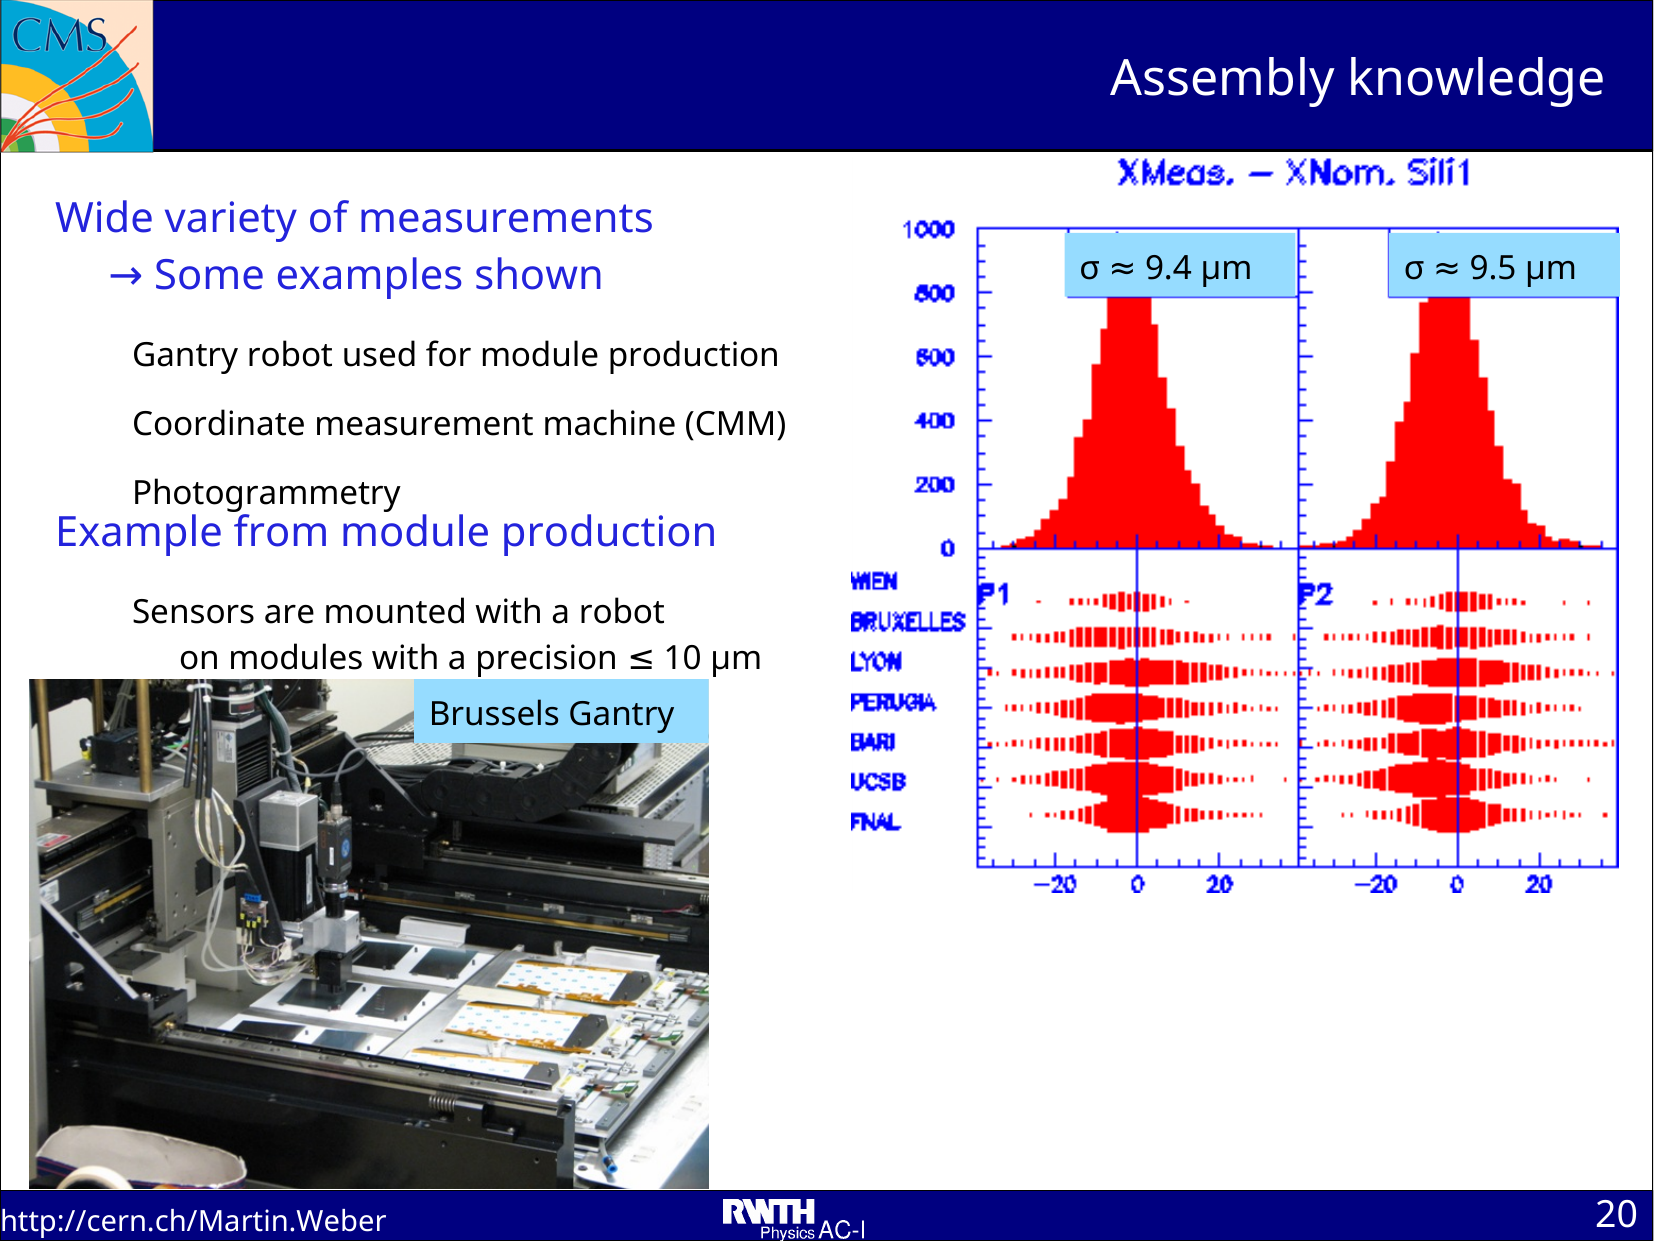

# Assembly knowledge
σ ≈ 9.4 µm
σ ≈ 9.5 µm
Wide variety of measurements
→ Some examples shown
Gantry robot used for module production
Coordinate measurement machine (CMM)
Photogrammetry
Example from module production
Sensors are mounted with a robot
on modules with a precision ≤ 10 µm
Brussels Gantry